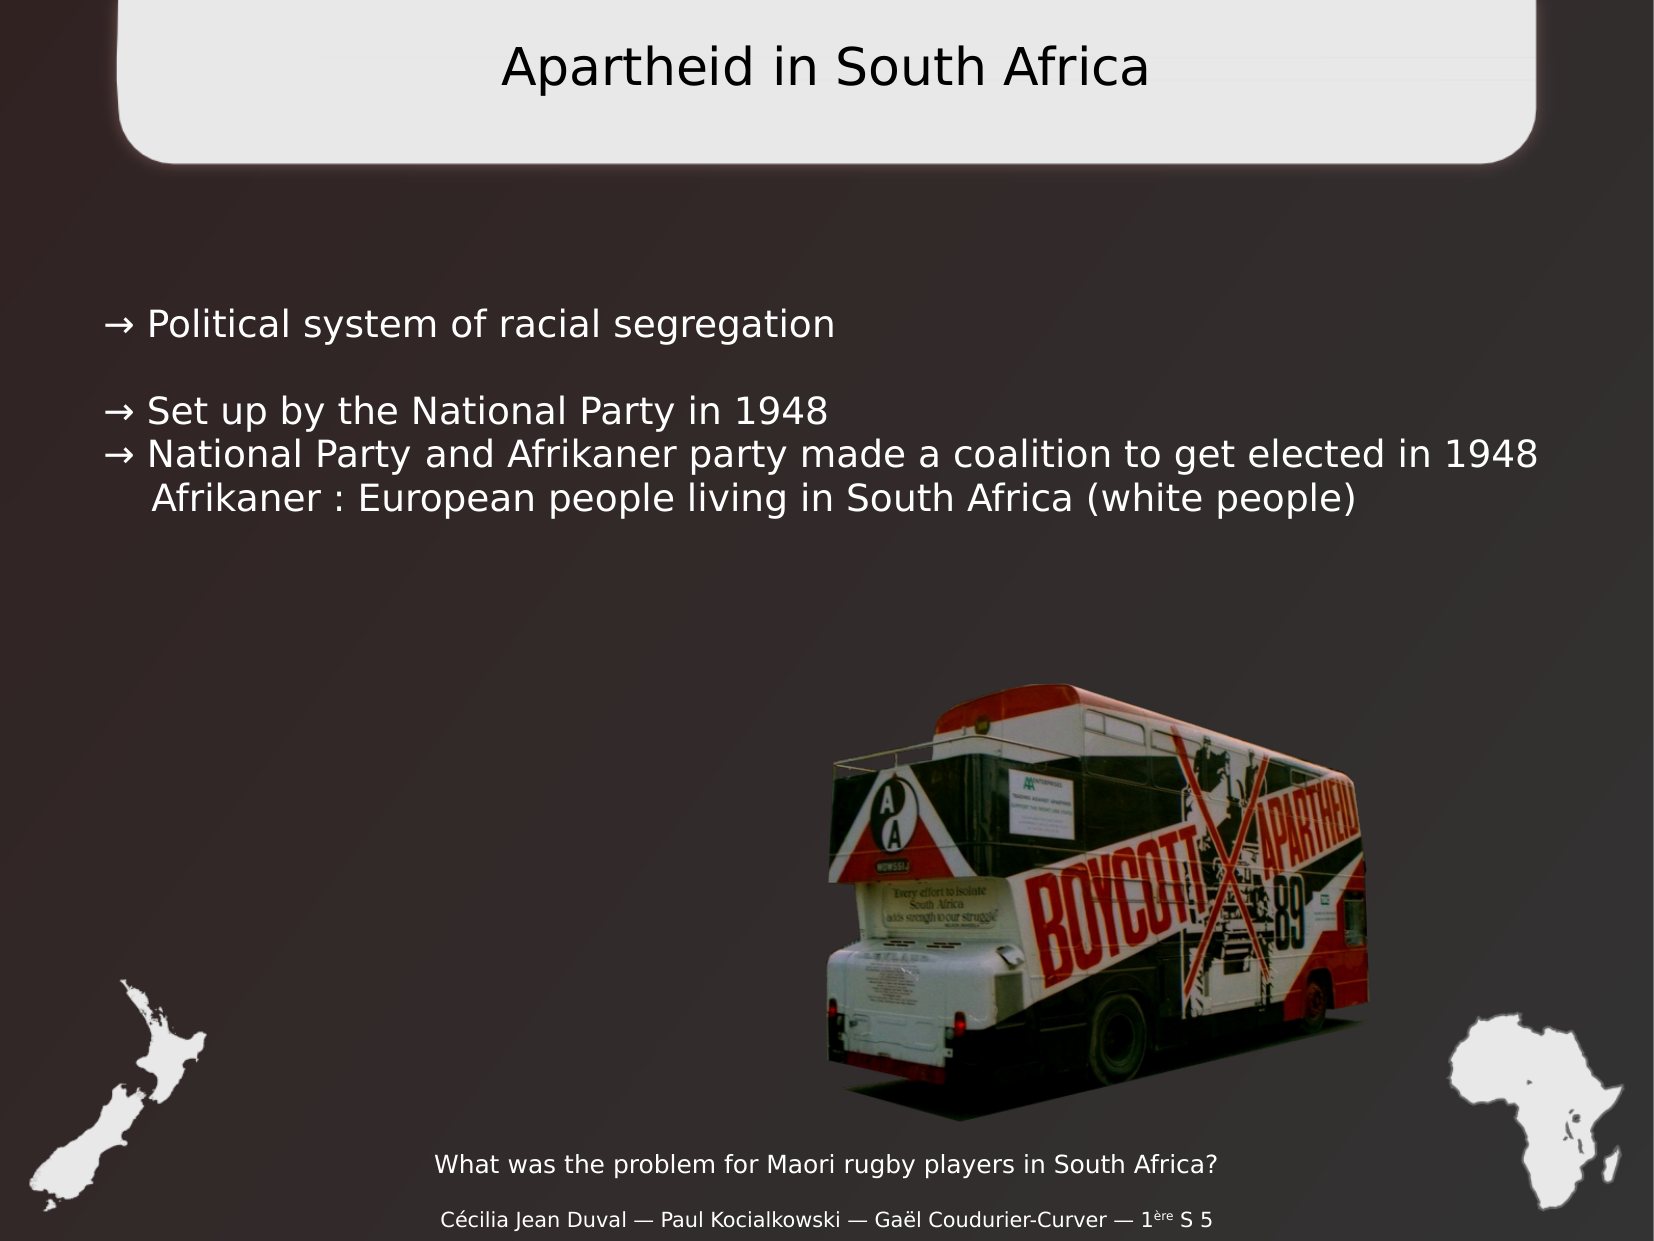

Apartheid in South Africa
→ Political system of racial segregation
→ Set up by the National Party in 1948
→ National Party and Afrikaner party made a coalition to get elected in 1948
 Afrikaner : European people living in South Africa (white people)
What was the problem for Maori rugby players in South Africa?
Cécilia Jean Duval — Paul Kocialkowski — Gaël Coudurier-Curver — 1ère S 5